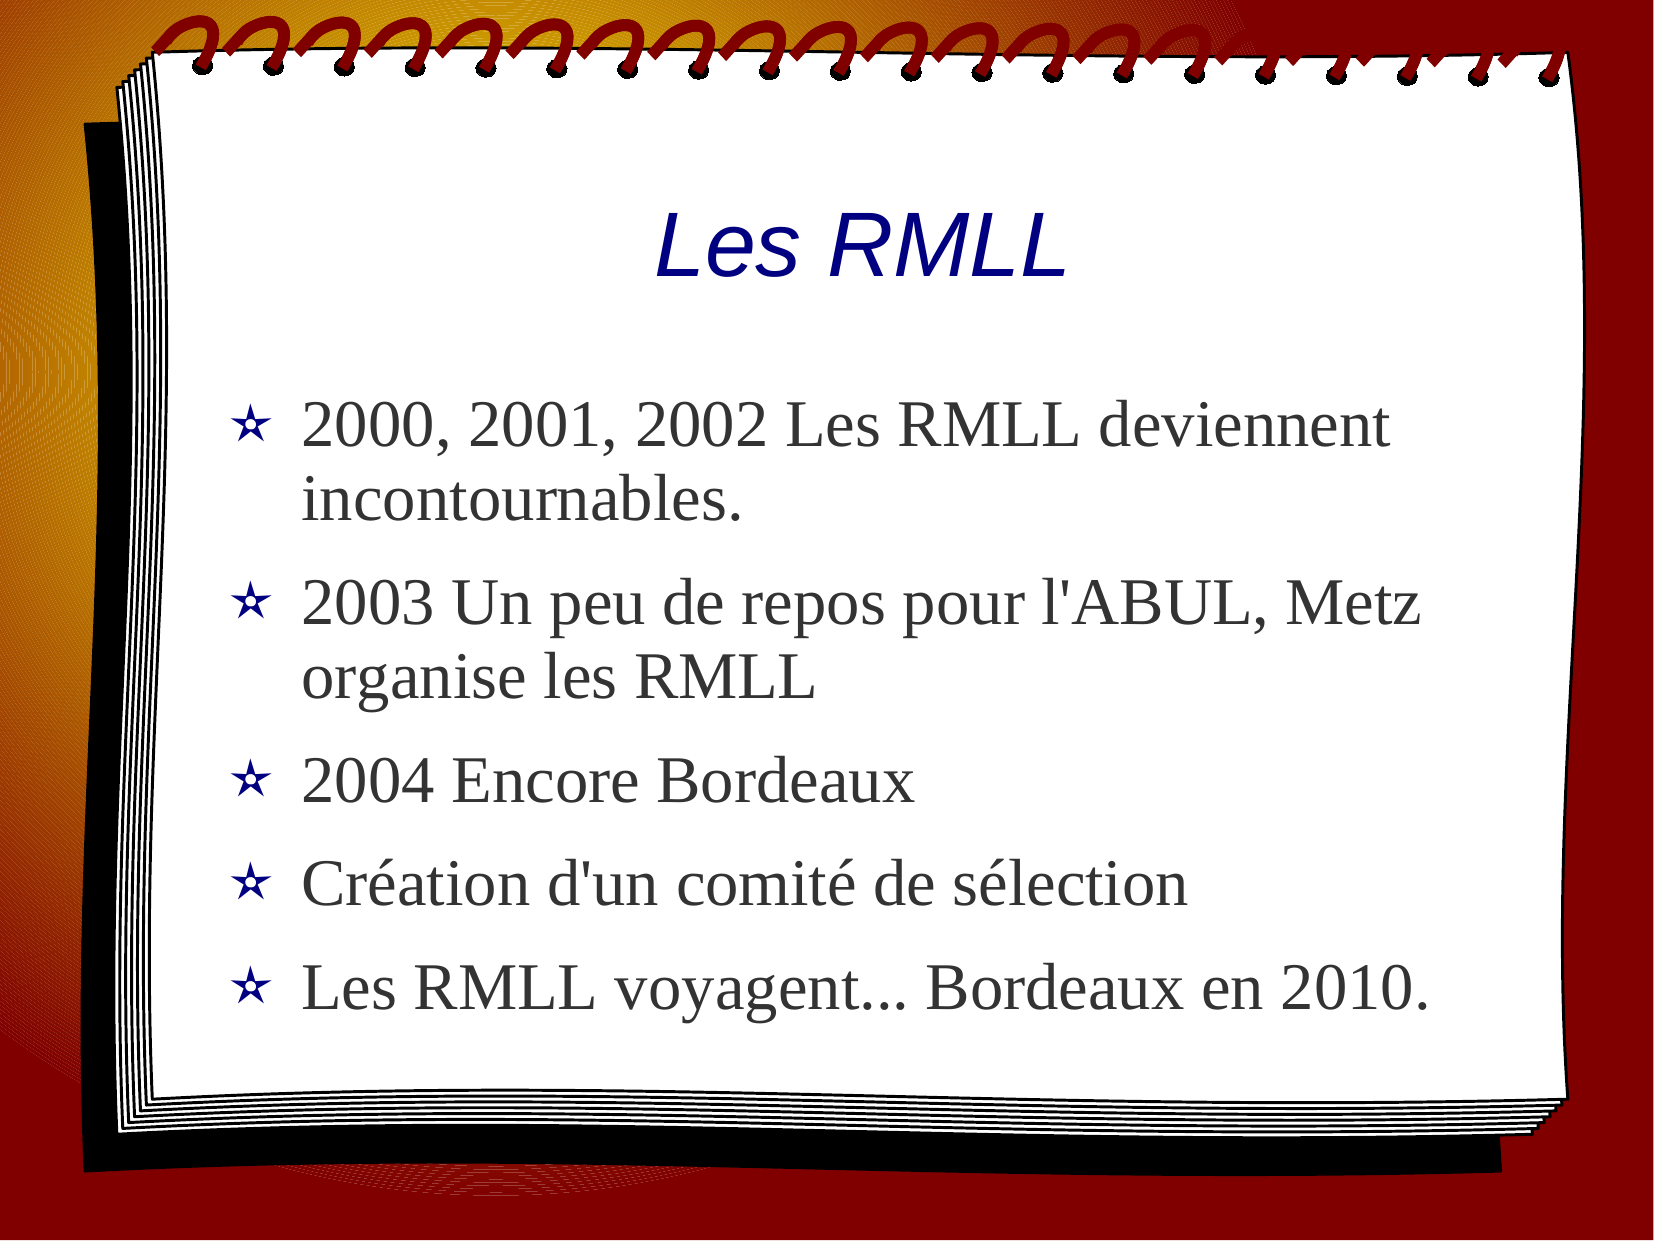

# Les RMLL
2000, 2001, 2002 Les RMLL deviennent incontournables.
2003 Un peu de repos pour l'ABUL, Metz organise les RMLL
2004 Encore Bordeaux
Création d'un comité de sélection
Les RMLL voyagent... Bordeaux en 2010.